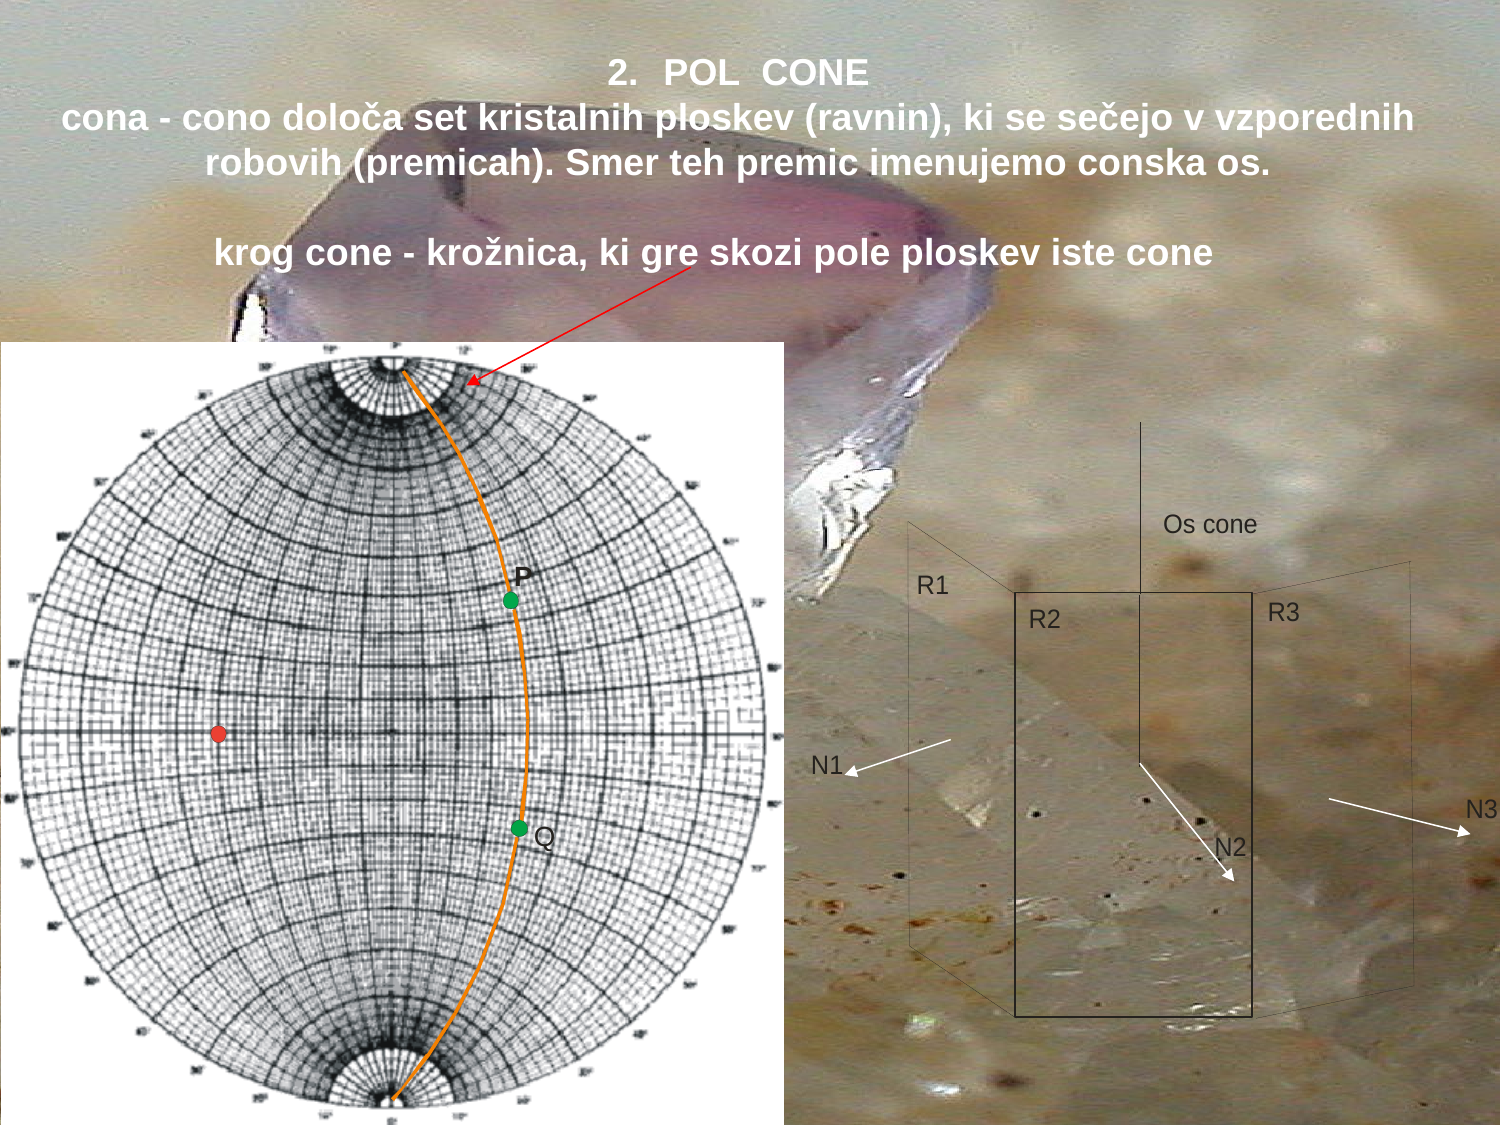

POL CONE
cona - cono določa set kristalnih ploskev (ravnin), ki se sečejo v vzporednih
robovih (premicah). Smer teh premic imenujemo conska os.
krog cone - krožnica, ki gre skozi pole ploskev iste cone